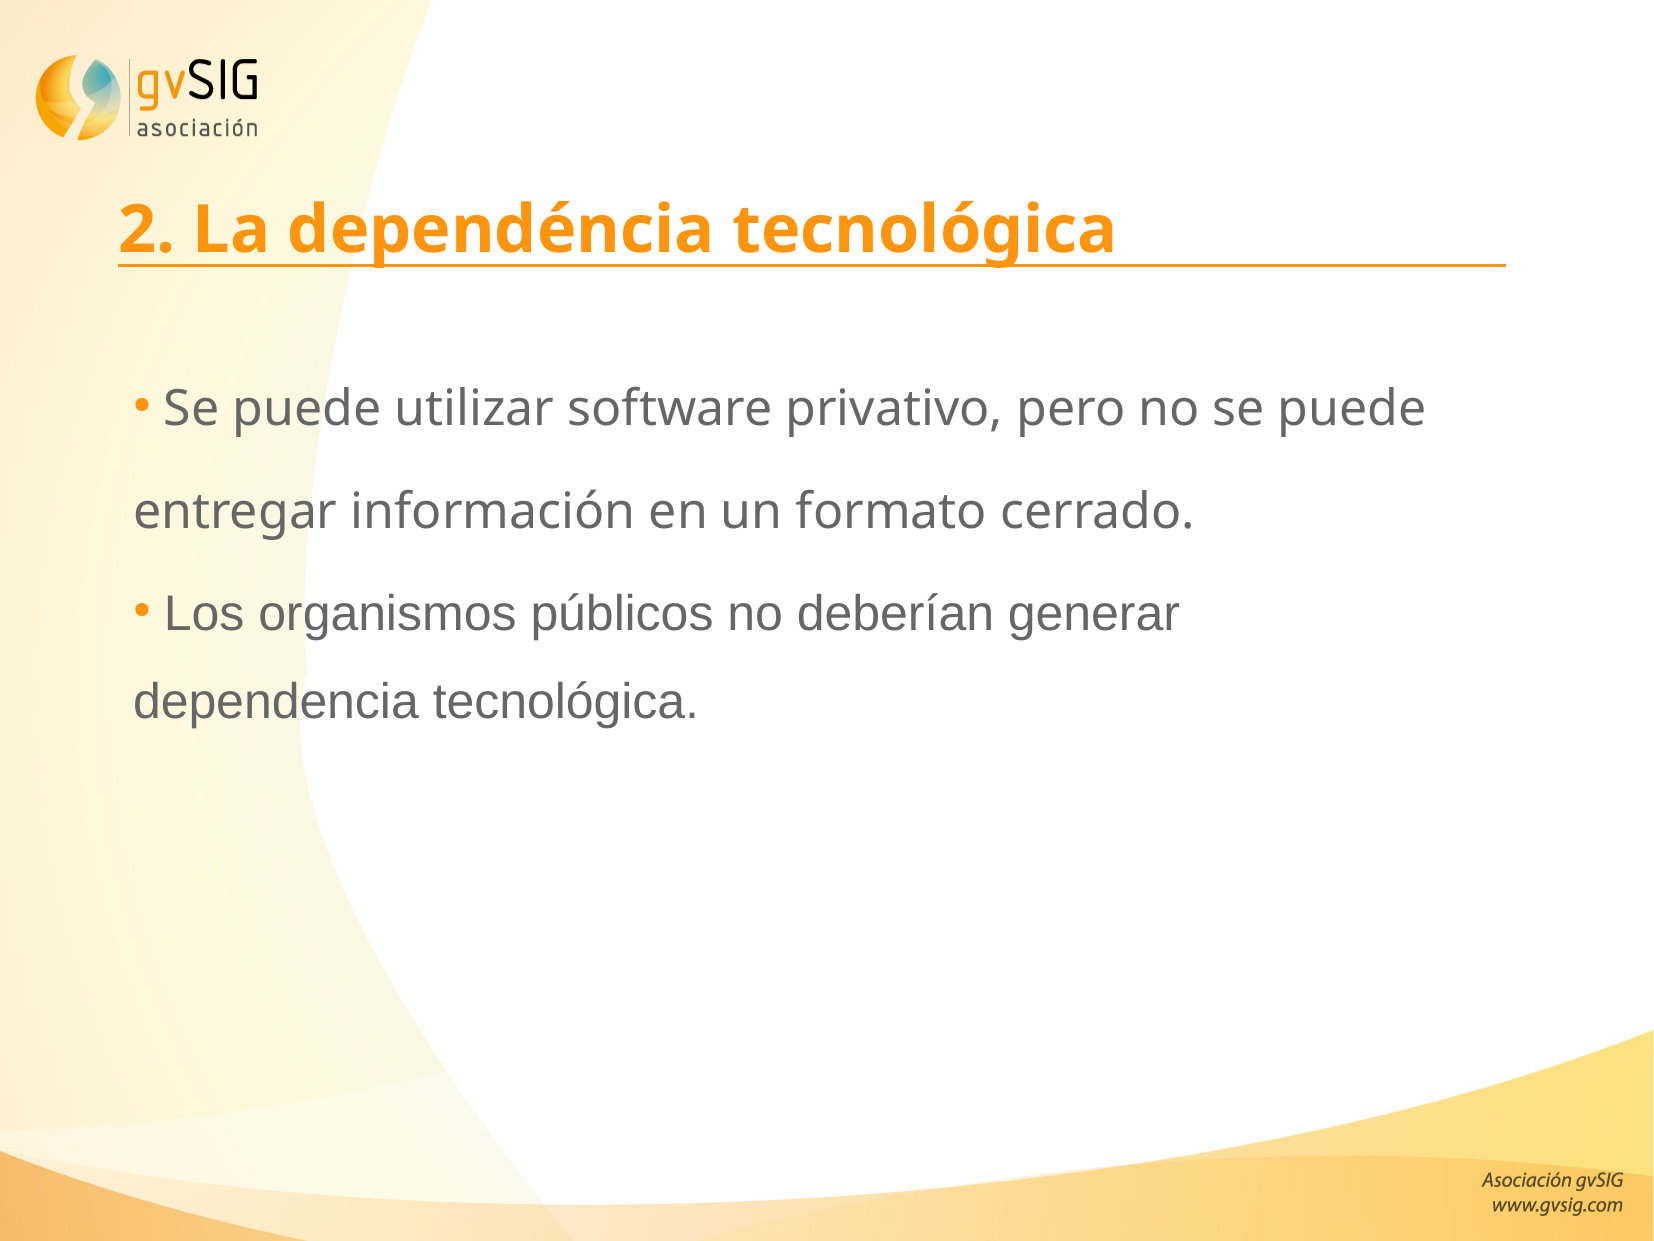

# 2. La dependéncia tecnológica
 Se puede utilizar software privativo, pero no se puede entregar información en un formato cerrado.
 Los organismos públicos no deberían generar dependencia tecnológica.